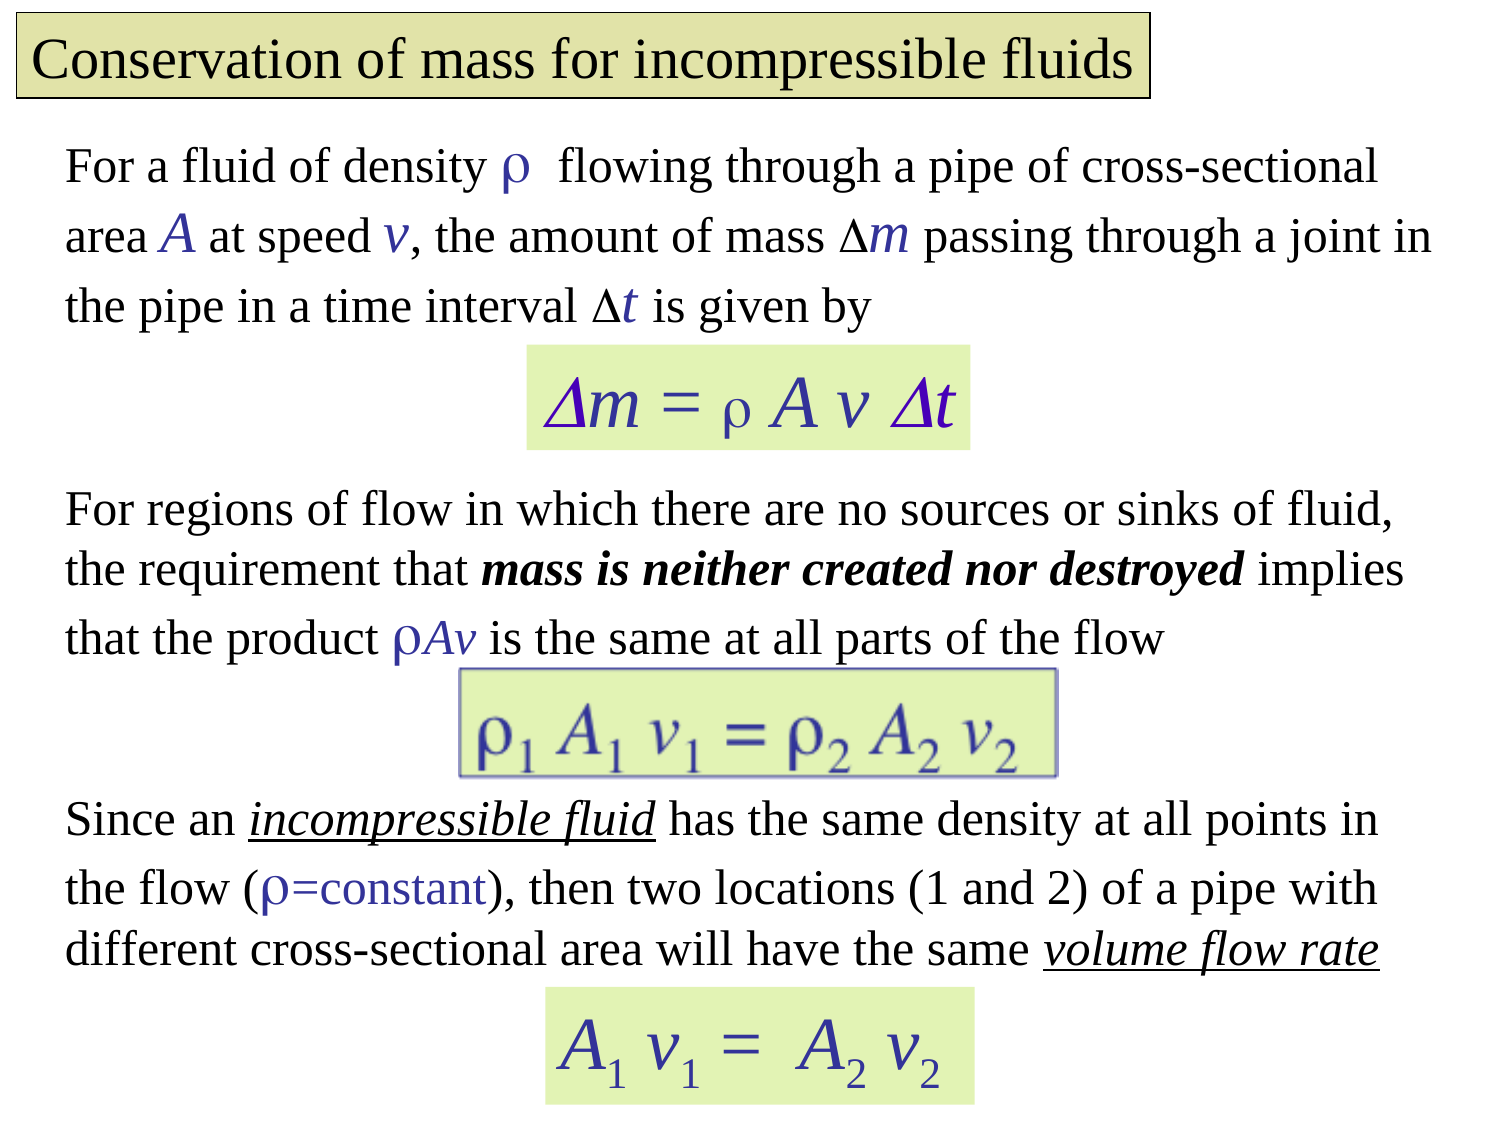

Conservation of mass for incompressible fluids
For a fluid of density ρ flowing through a pipe of cross-sectional area A at speed v, the amount of mass Δm passing through a joint in the pipe in a time interval Δt is given by
For regions of flow in which there are no sources or sinks of fluid, the requirement that mass is neither created nor destroyed implies that the product ρAv is the same at all parts of the flow
Since an incompressible fluid has the same density at all points in the flow (ρ=constant), then two locations (1 and 2) of a pipe with different cross-sectional area will have the same volume flow rate
Δm = ρ A v Δt
A1 v1 = A2 v2